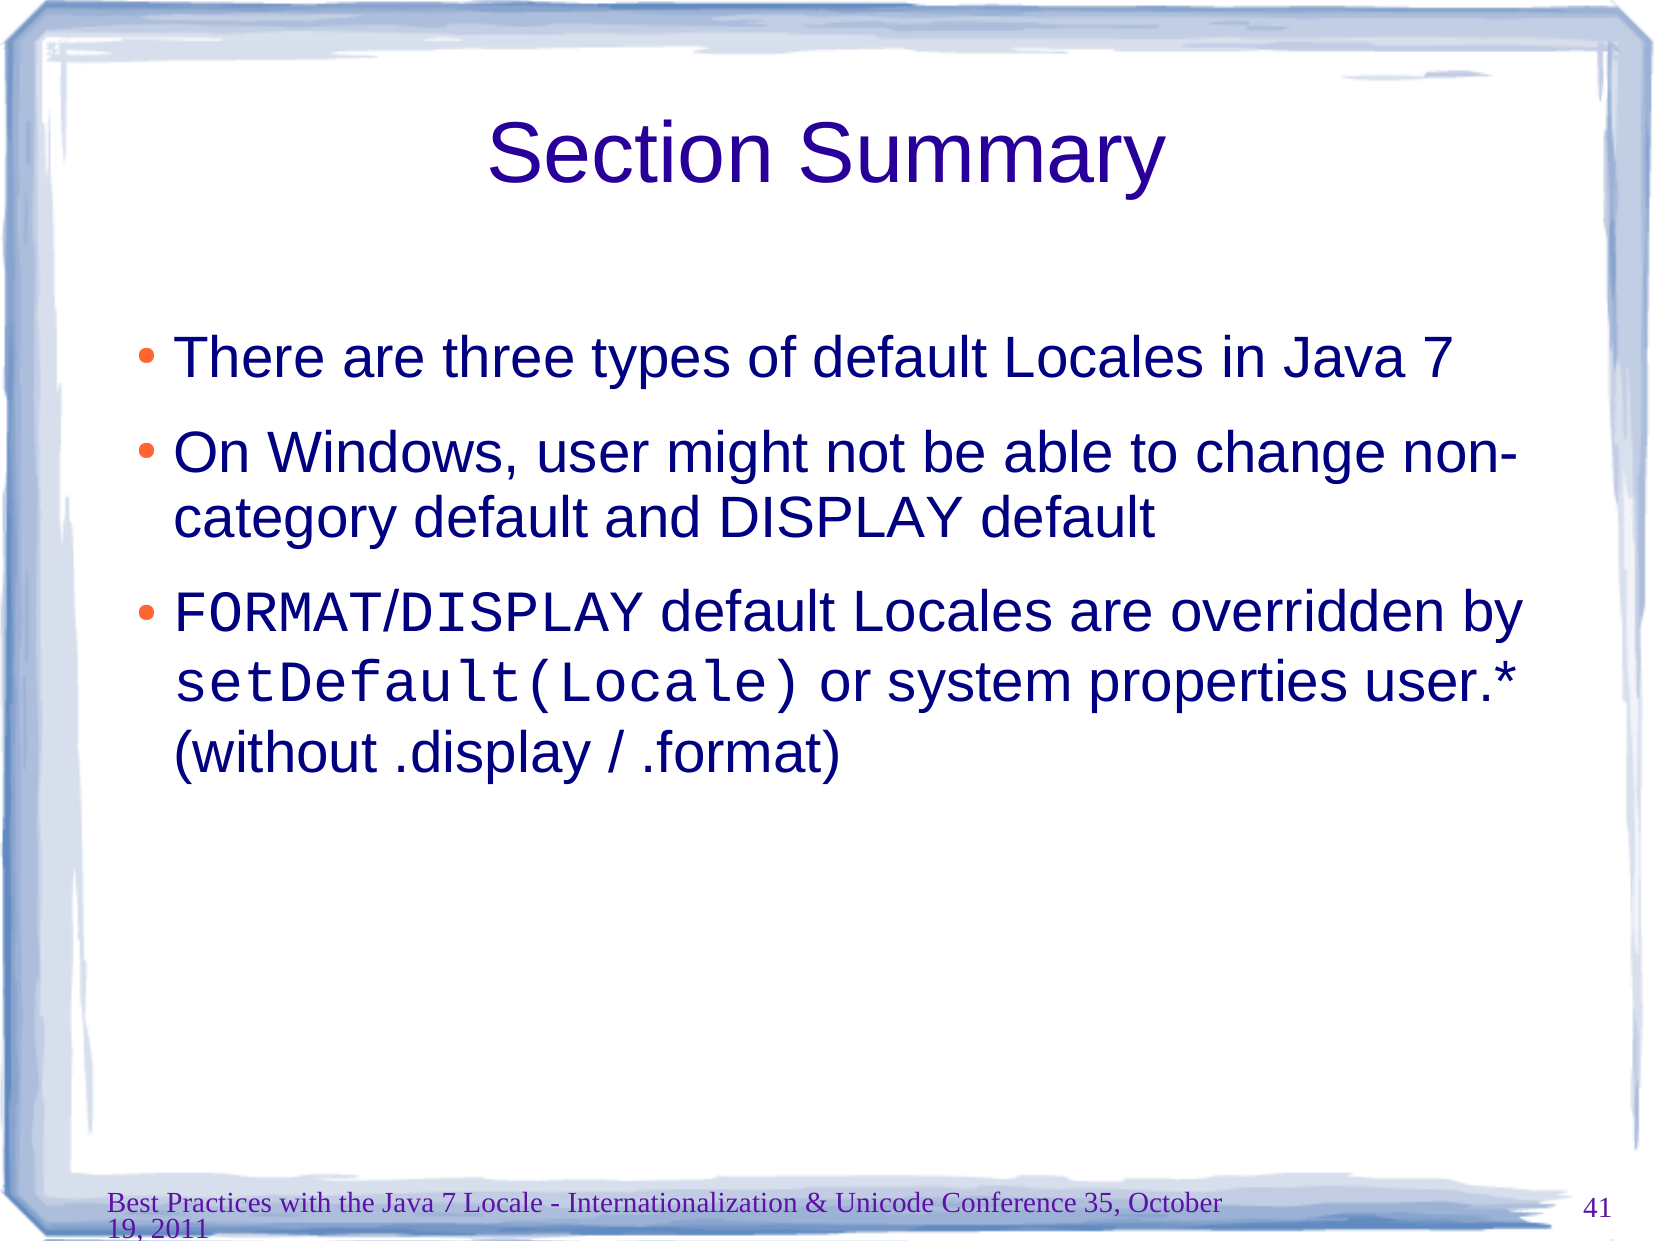

# Section Summary
There are three types of default Locales in Java 7
On Windows, user might not be able to change non-category default and DISPLAY default
FORMAT/DISPLAY default Locales are overridden by setDefault(Locale) or system properties user.* (without .display / .format)
Best Practices with the Java 7 Locale - Internationalization & Unicode Conference 35, October 19, 2011
41